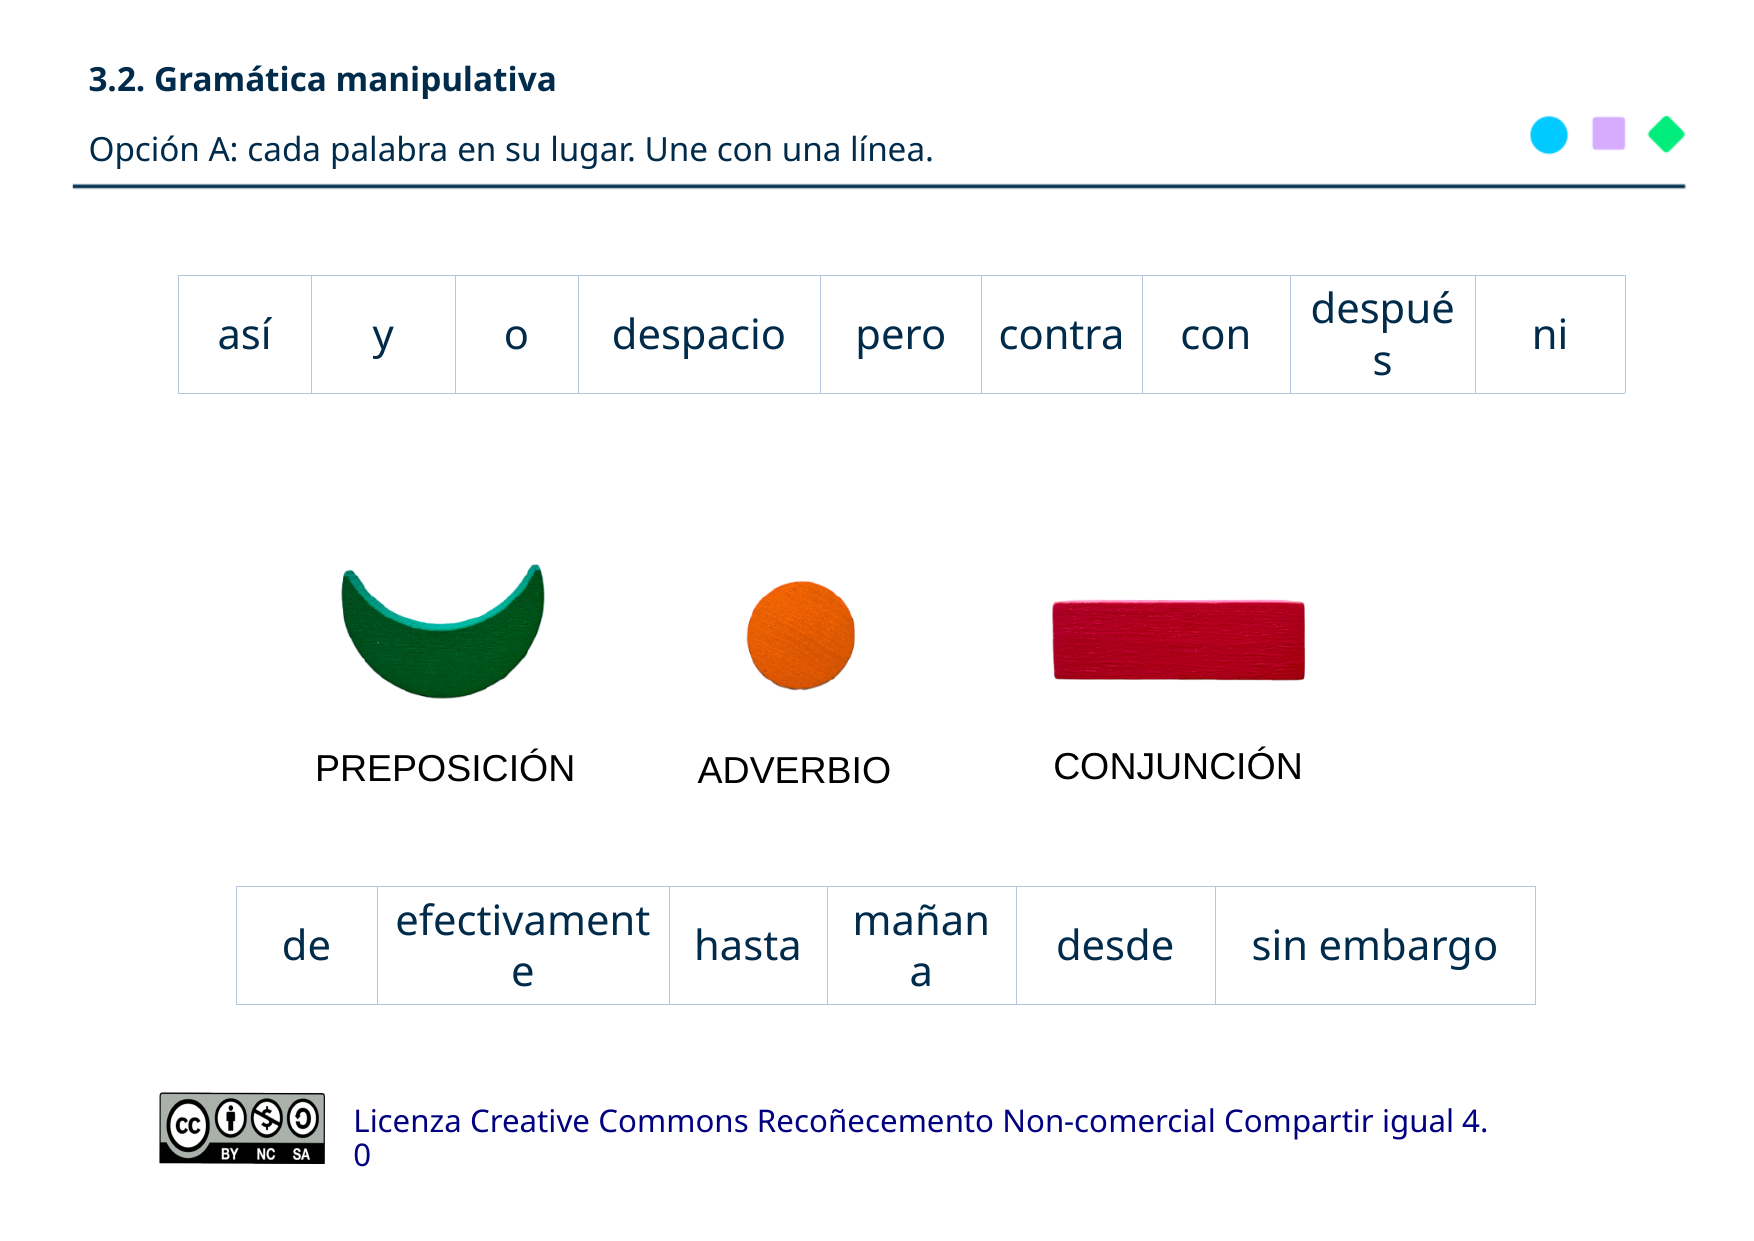

# 3.2. Gramática manipulativa
Opción A: cada palabra en su lugar. Une con una línea.
| así | y | o | despacio | pero | contra | con | después | ni |
| --- | --- | --- | --- | --- | --- | --- | --- | --- |
CONJUNCIÓN
PREPOSICIÓN
ADVERBIO
| de | efectivamente | hasta | mañana | desde | sin embargo |
| --- | --- | --- | --- | --- | --- |
Licenza Creative Commons Recoñecemento Non-comercial Compartir igual 4.0